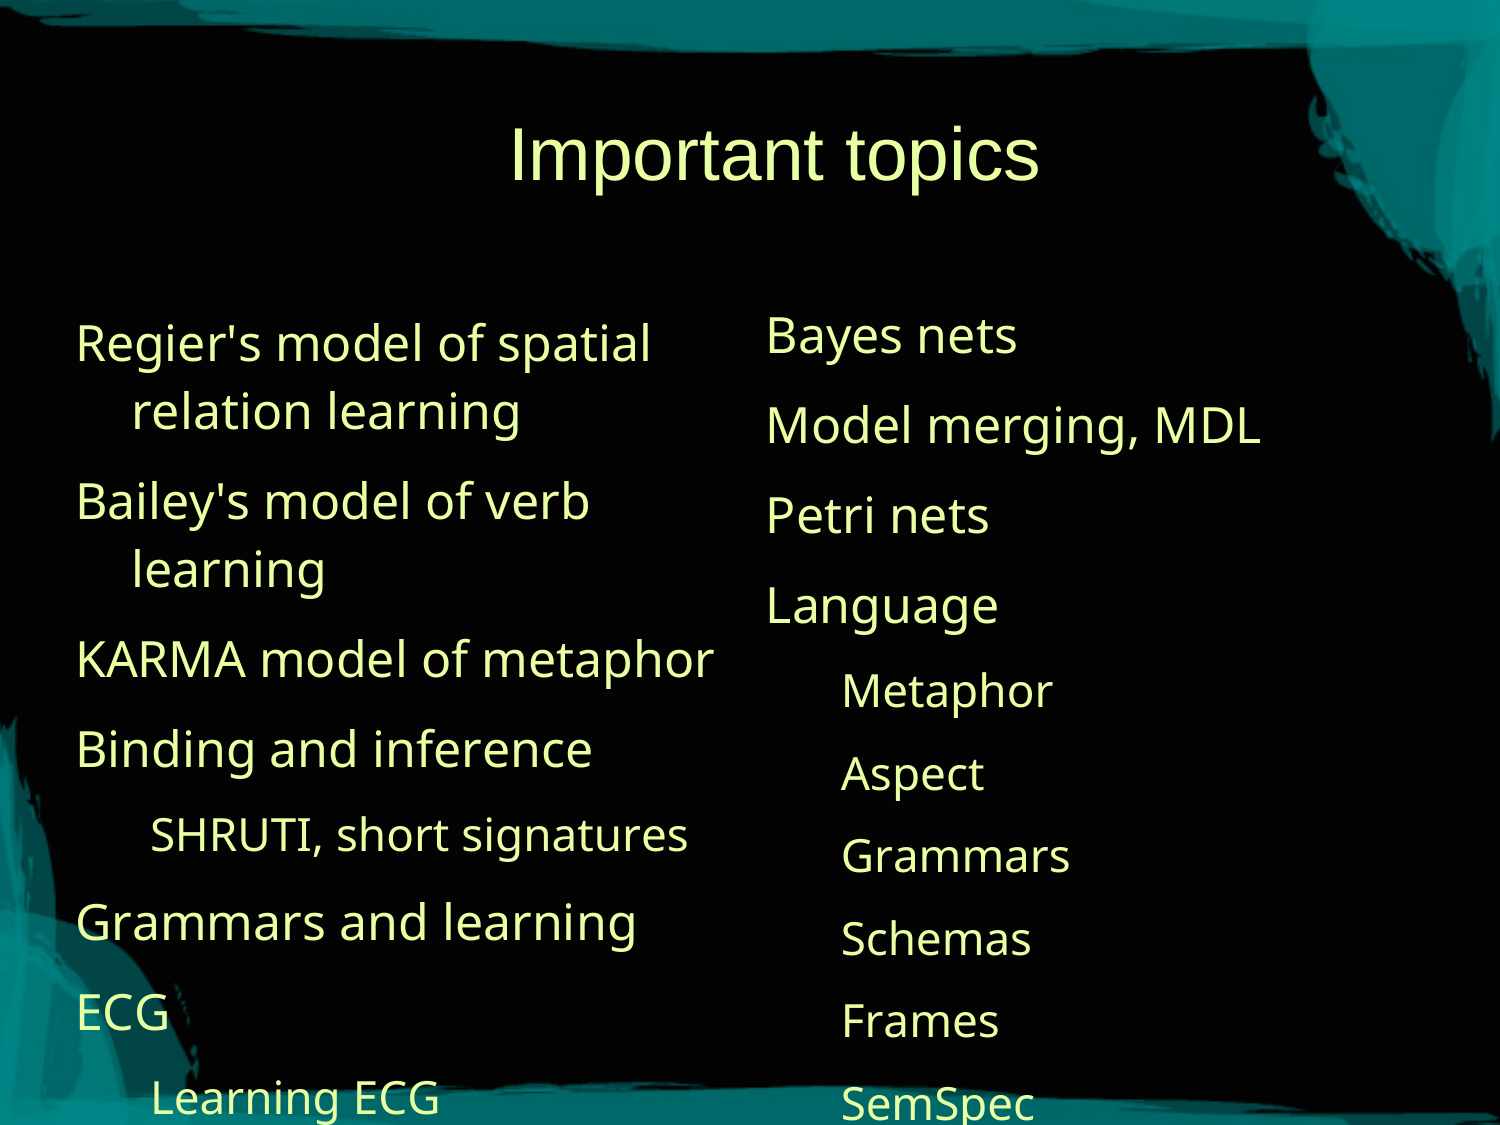

# Important topics
Bayes nets
Model merging, MDL
Petri nets
Language
Metaphor
Aspect
Grammars
Schemas
Frames
SemSpec
Regier's model of spatial relation learning
Bailey's model of verb learning
KARMA model of metaphor
Binding and inference
SHRUTI, short signatures
Grammars and learning
ECG
Learning ECG